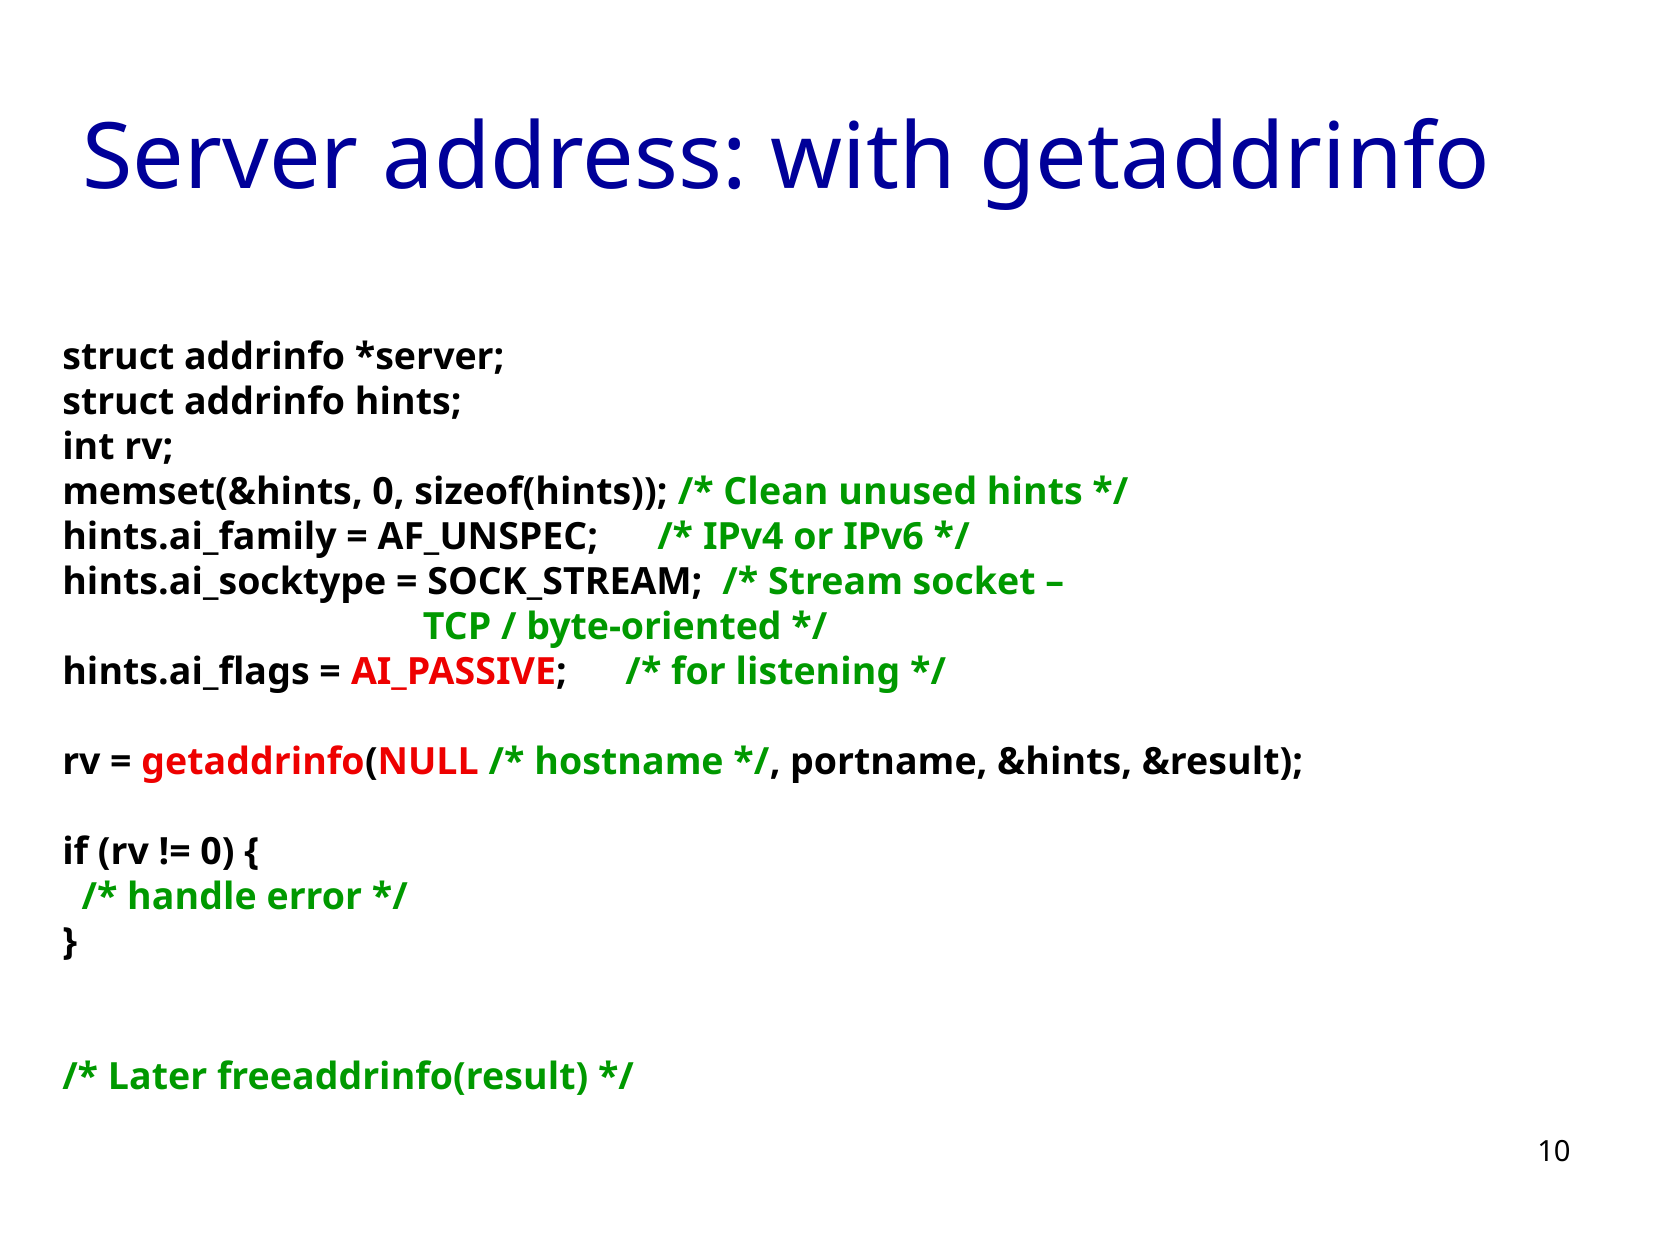

# Server address: with getaddrinfo
struct addrinfo *server;
struct addrinfo hints;
int rv;
memset(&hints, 0, sizeof(hints)); /* Clean unused hints */
hints.ai_family = AF_UNSPEC; /* IPv4 or IPv6 */
hints.ai_socktype = SOCK_STREAM; /* Stream socket –
 TCP / byte-oriented */
hints.ai_flags = AI_PASSIVE; /* for listening */
rv = getaddrinfo(NULL /* hostname */, portname, &hints, &result);
if (rv != 0) {
 /* handle error */
}
/* Later freeaddrinfo(result) */
10